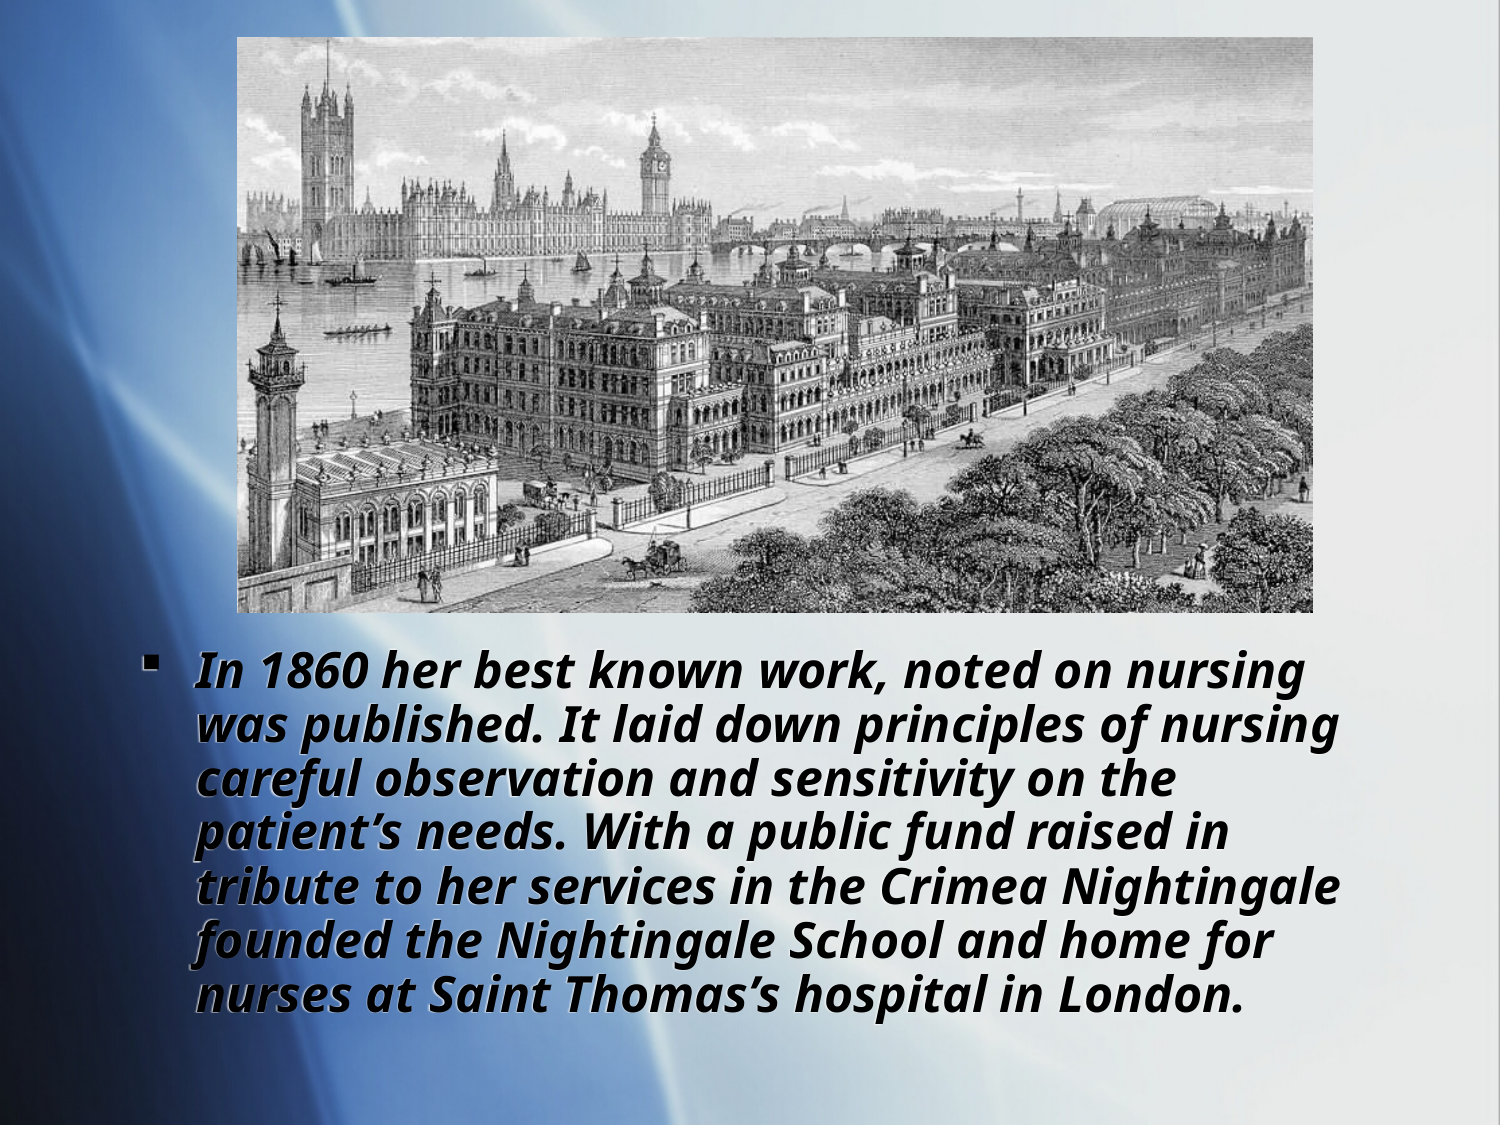

# In 1860 her best known work, noted on nursing was published. It laid down principles of nursing careful observation and sensitivity on the patient’s needs. With a public fund raised in tribute to her services in the Crimea Nightingale founded the Nightingale School and home for nurses at Saint Thomas’s hospital in London.